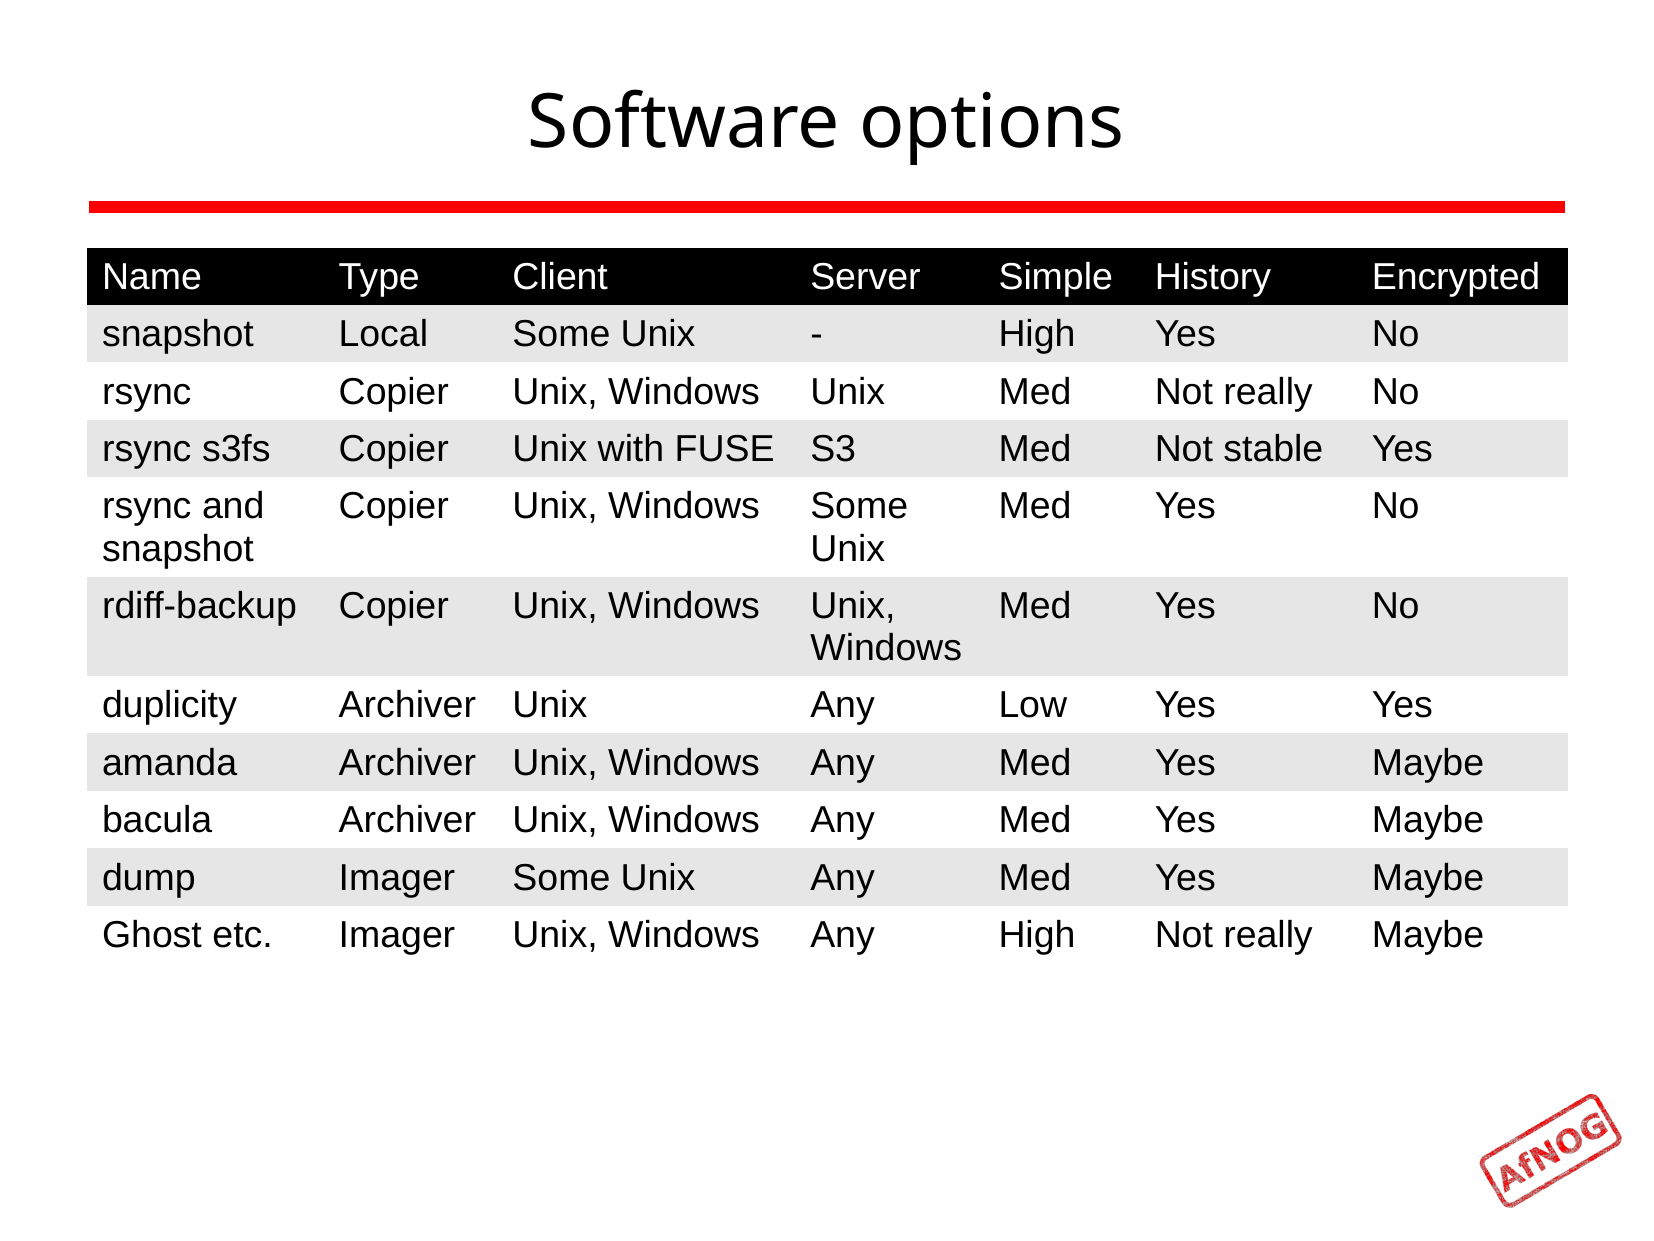

# Software options
| Name | Type | Client | Server | Simple | History | Encrypted |
| --- | --- | --- | --- | --- | --- | --- |
| snapshot | Local | Some Unix | - | High | Yes | No |
| rsync | Copier | Unix, Windows | Unix | Med | Not really | No |
| rsync s3fs | Copier | Unix with FUSE | S3 | Med | Not stable | Yes |
| rsync and snapshot | Copier | Unix, Windows | Some Unix | Med | Yes | No |
| rdiff-backup | Copier | Unix, Windows | Unix, Windows | Med | Yes | No |
| duplicity | Archiver | Unix | Any | Low | Yes | Yes |
| amanda | Archiver | Unix, Windows | Any | Med | Yes | Maybe |
| bacula | Archiver | Unix, Windows | Any | Med | Yes | Maybe |
| dump | Imager | Some Unix | Any | Med | Yes | Maybe |
| Ghost etc. | Imager | Unix, Windows | Any | High | Not really | Maybe |